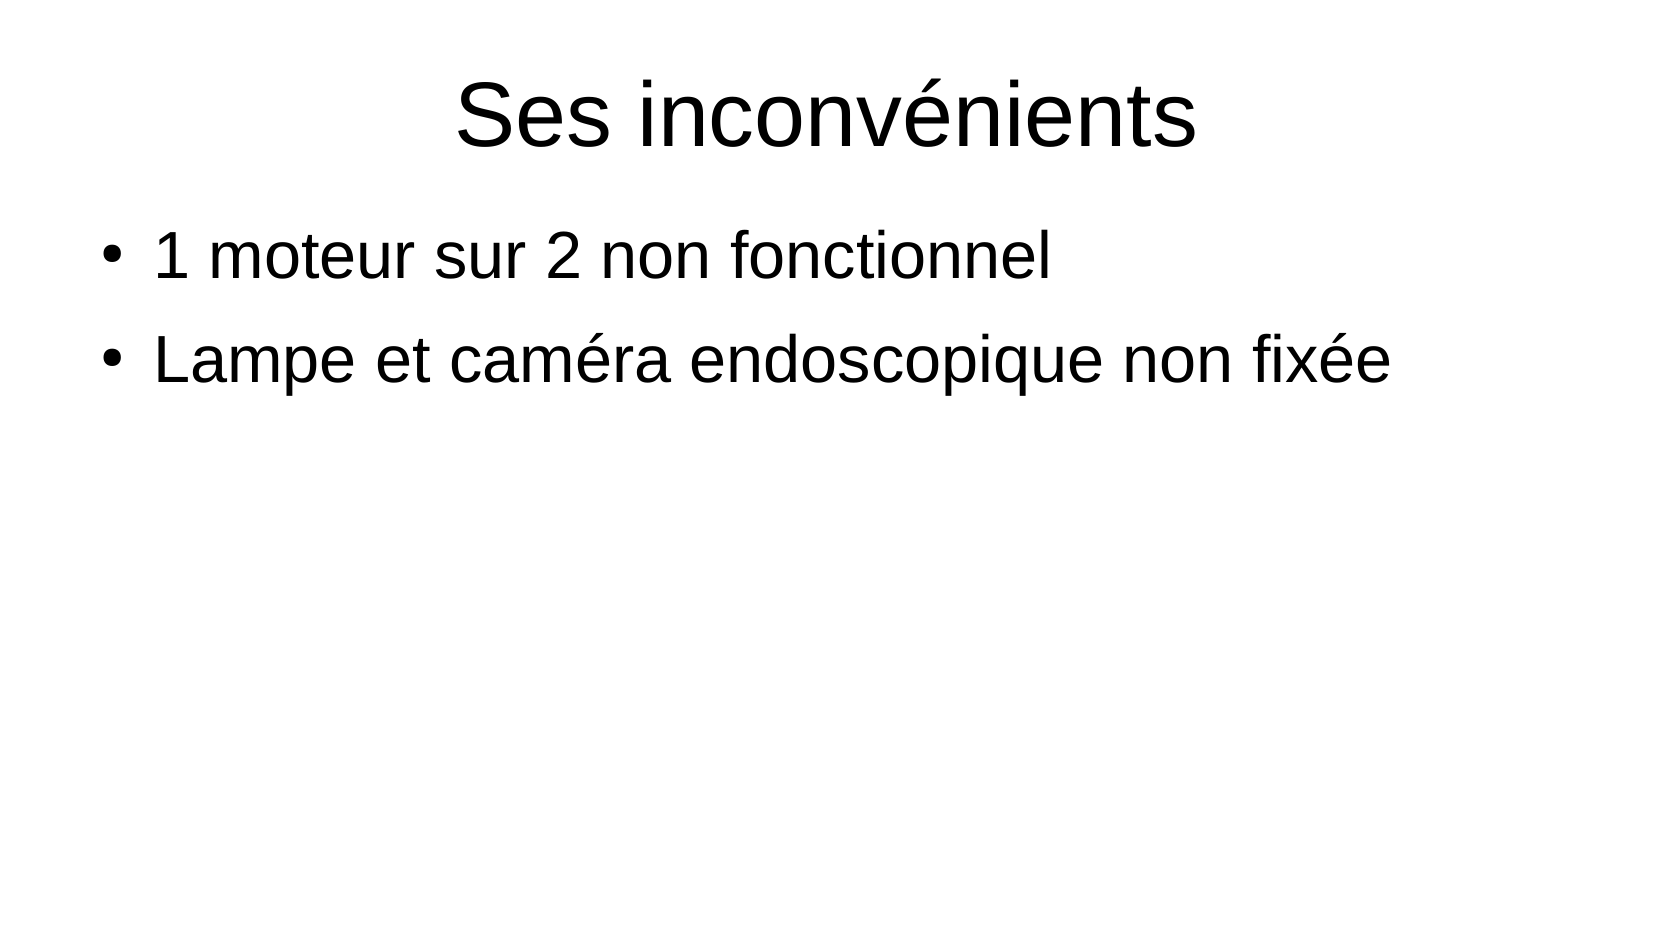

# Ses inconvénients
1 moteur sur 2 non fonctionnel
Lampe et caméra endoscopique non fixée